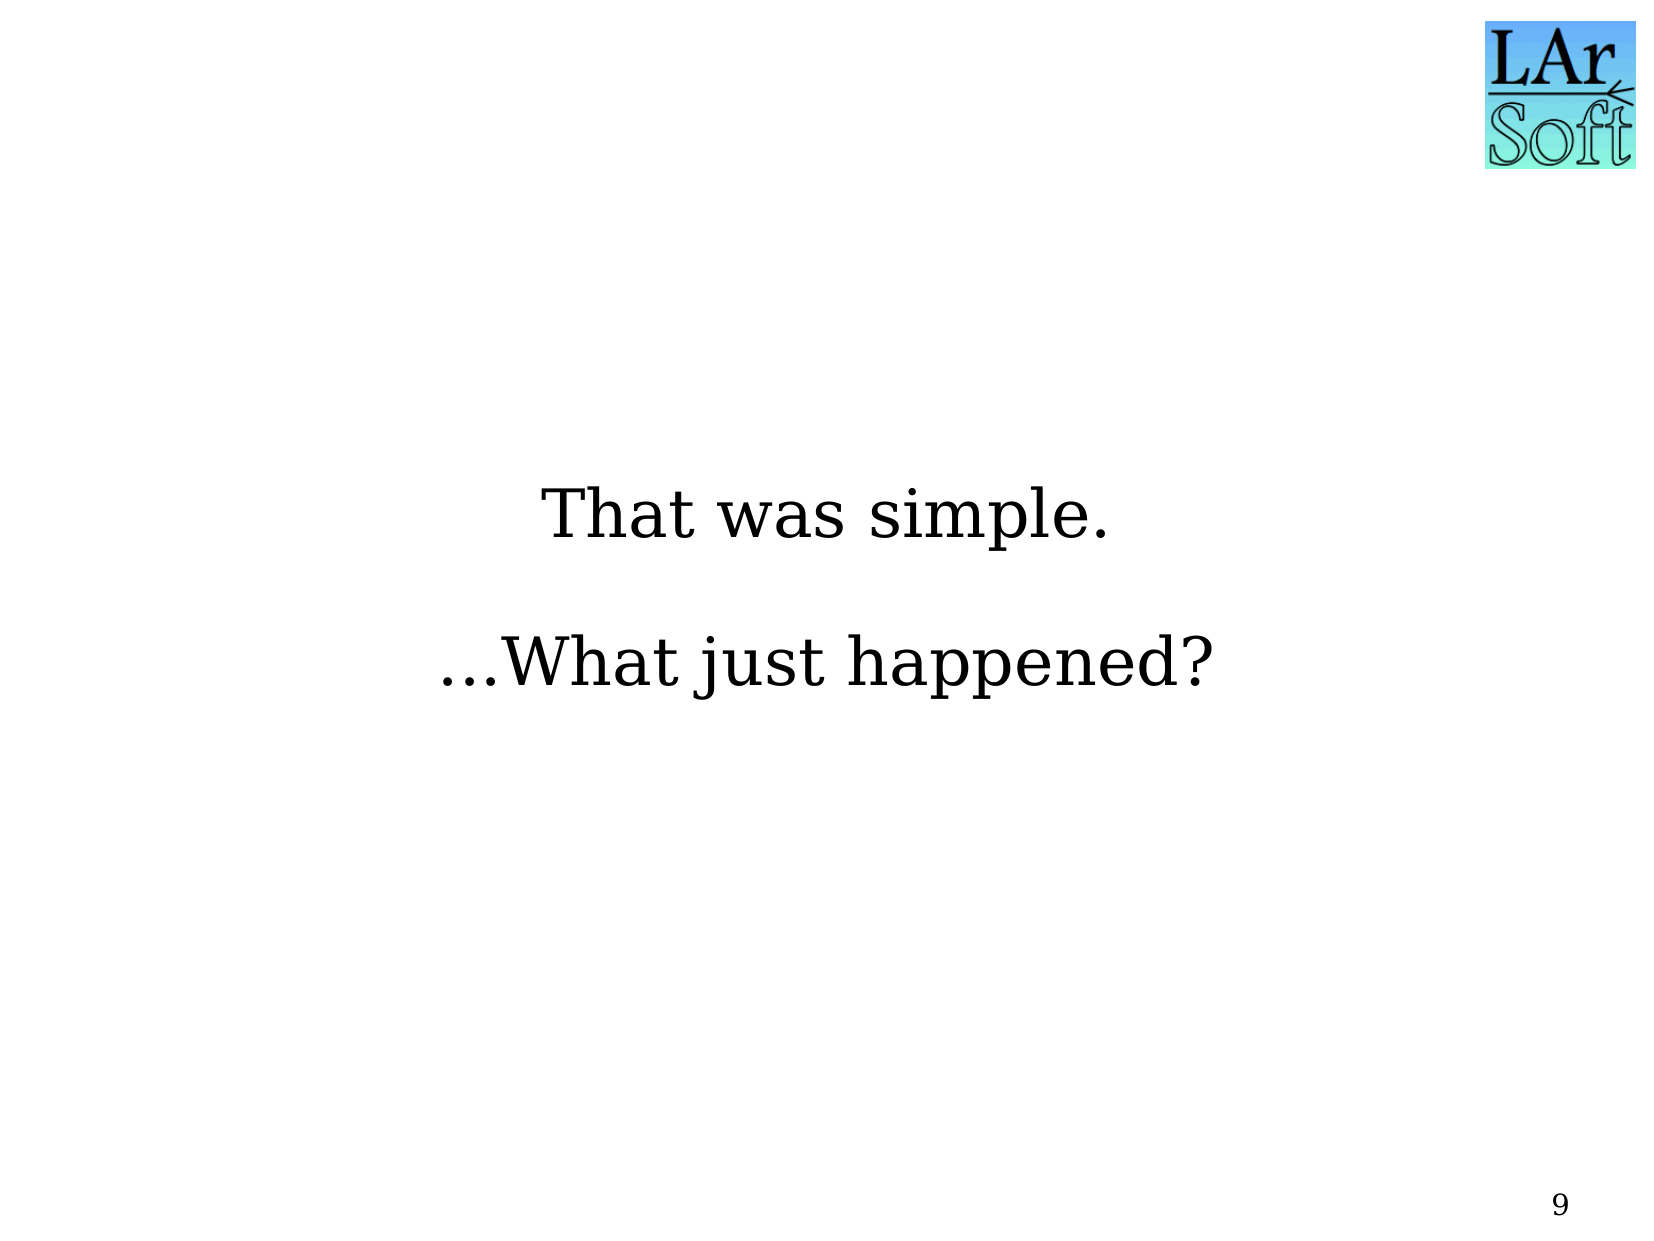

# That was simple.
...What just happened?
9